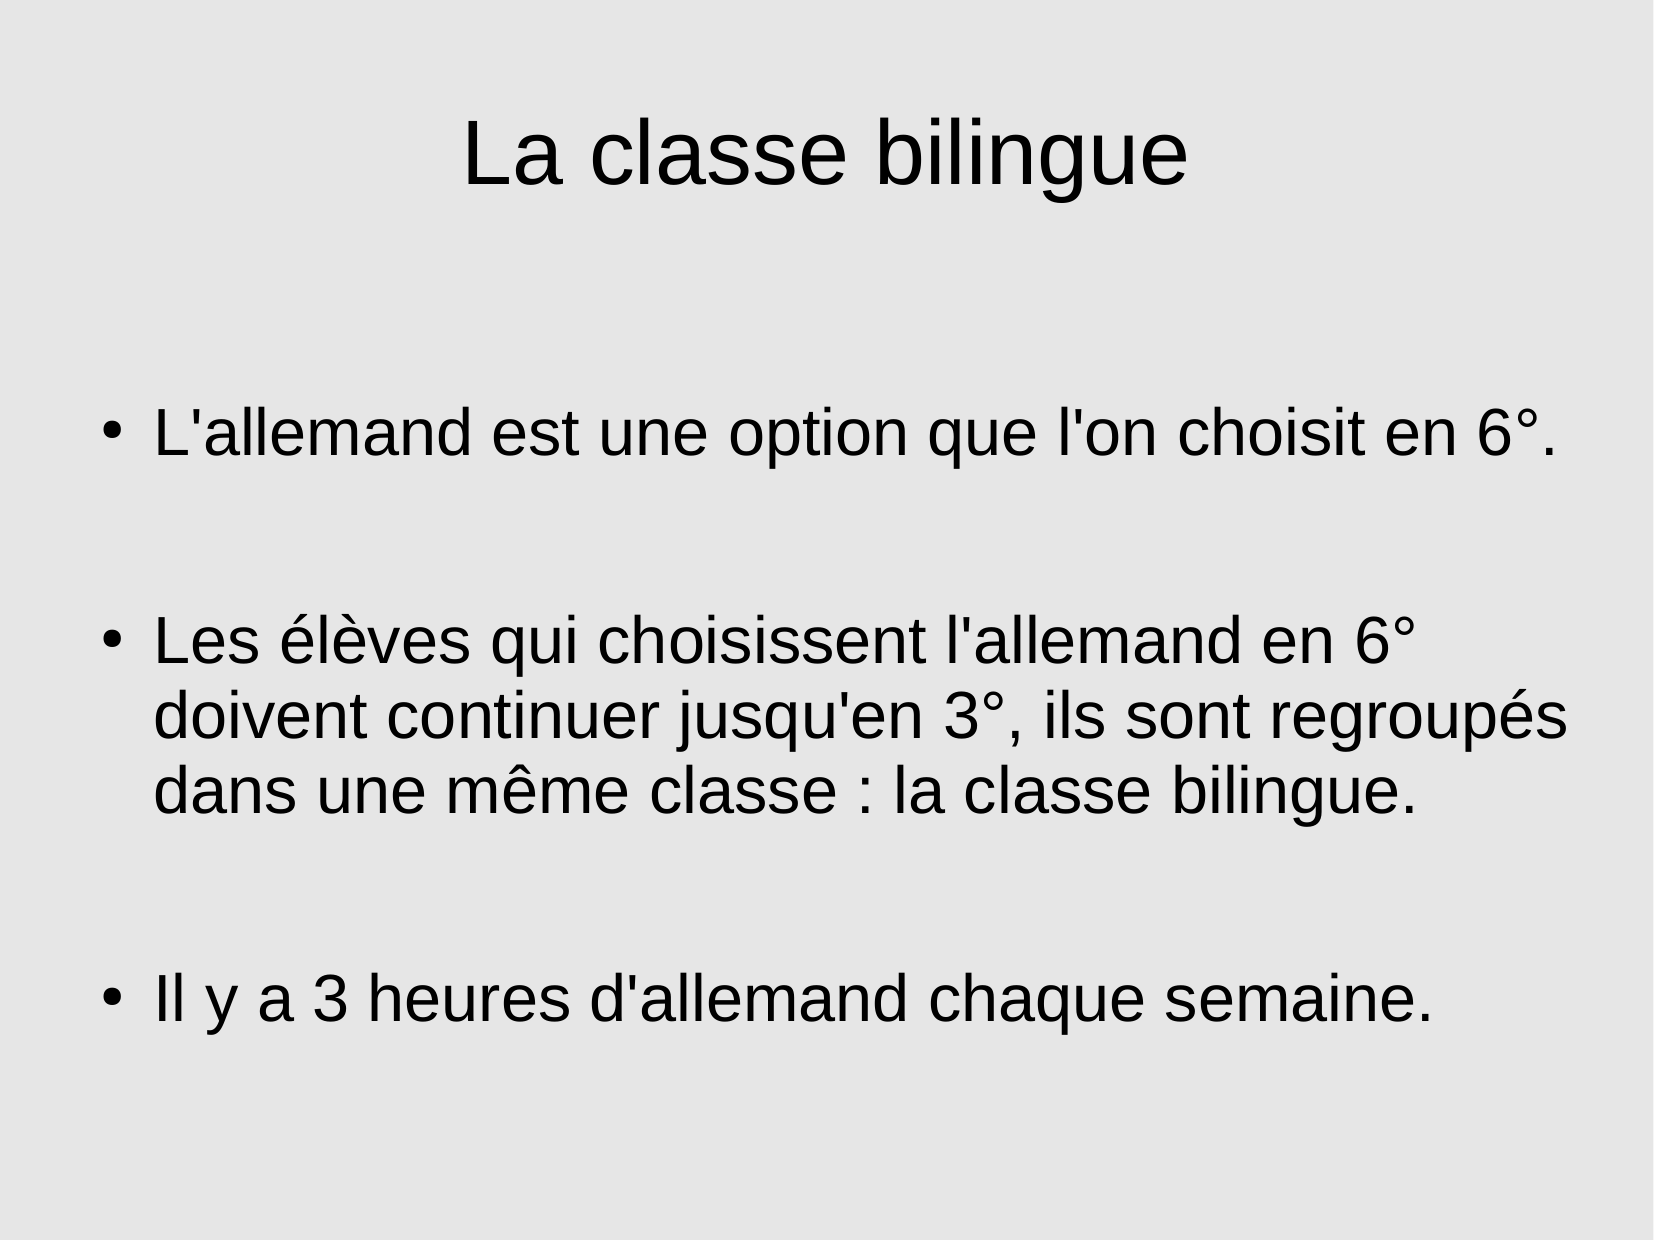

# La classe bilingue
L'allemand est une option que l'on choisit en 6°.
Les élèves qui choisissent l'allemand en 6° doivent continuer jusqu'en 3°, ils sont regroupés dans une même classe : la classe bilingue.
Il y a 3 heures d'allemand chaque semaine.